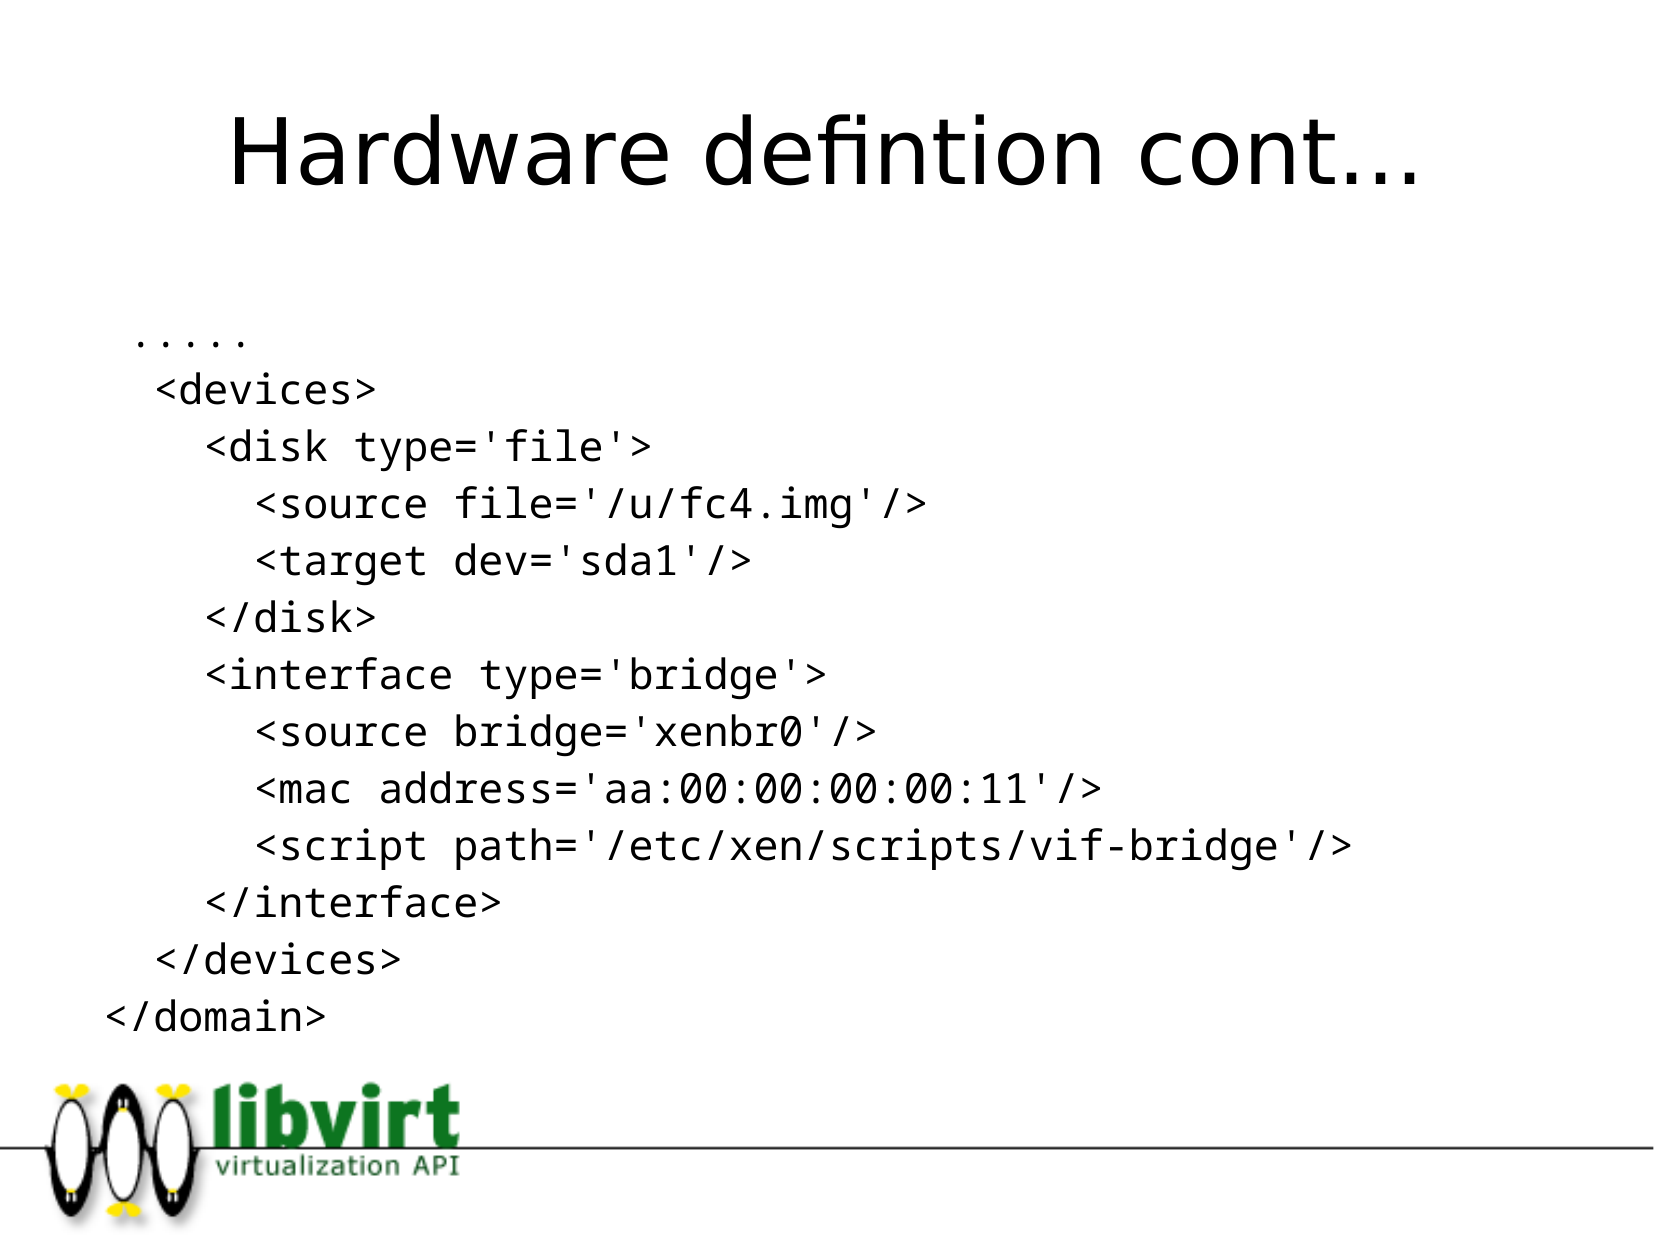

# Hardware defintion cont...
 .....
 <devices>
 <disk type='file'>
 <source file='/u/fc4.img'/>
 <target dev='sda1'/>
 </disk>
 <interface type='bridge'>
 <source bridge='xenbr0'/>
 <mac address='aa:00:00:00:00:11'/>
 <script path='/etc/xen/scripts/vif-bridge'/>
 </interface>
 </devices>
</domain>